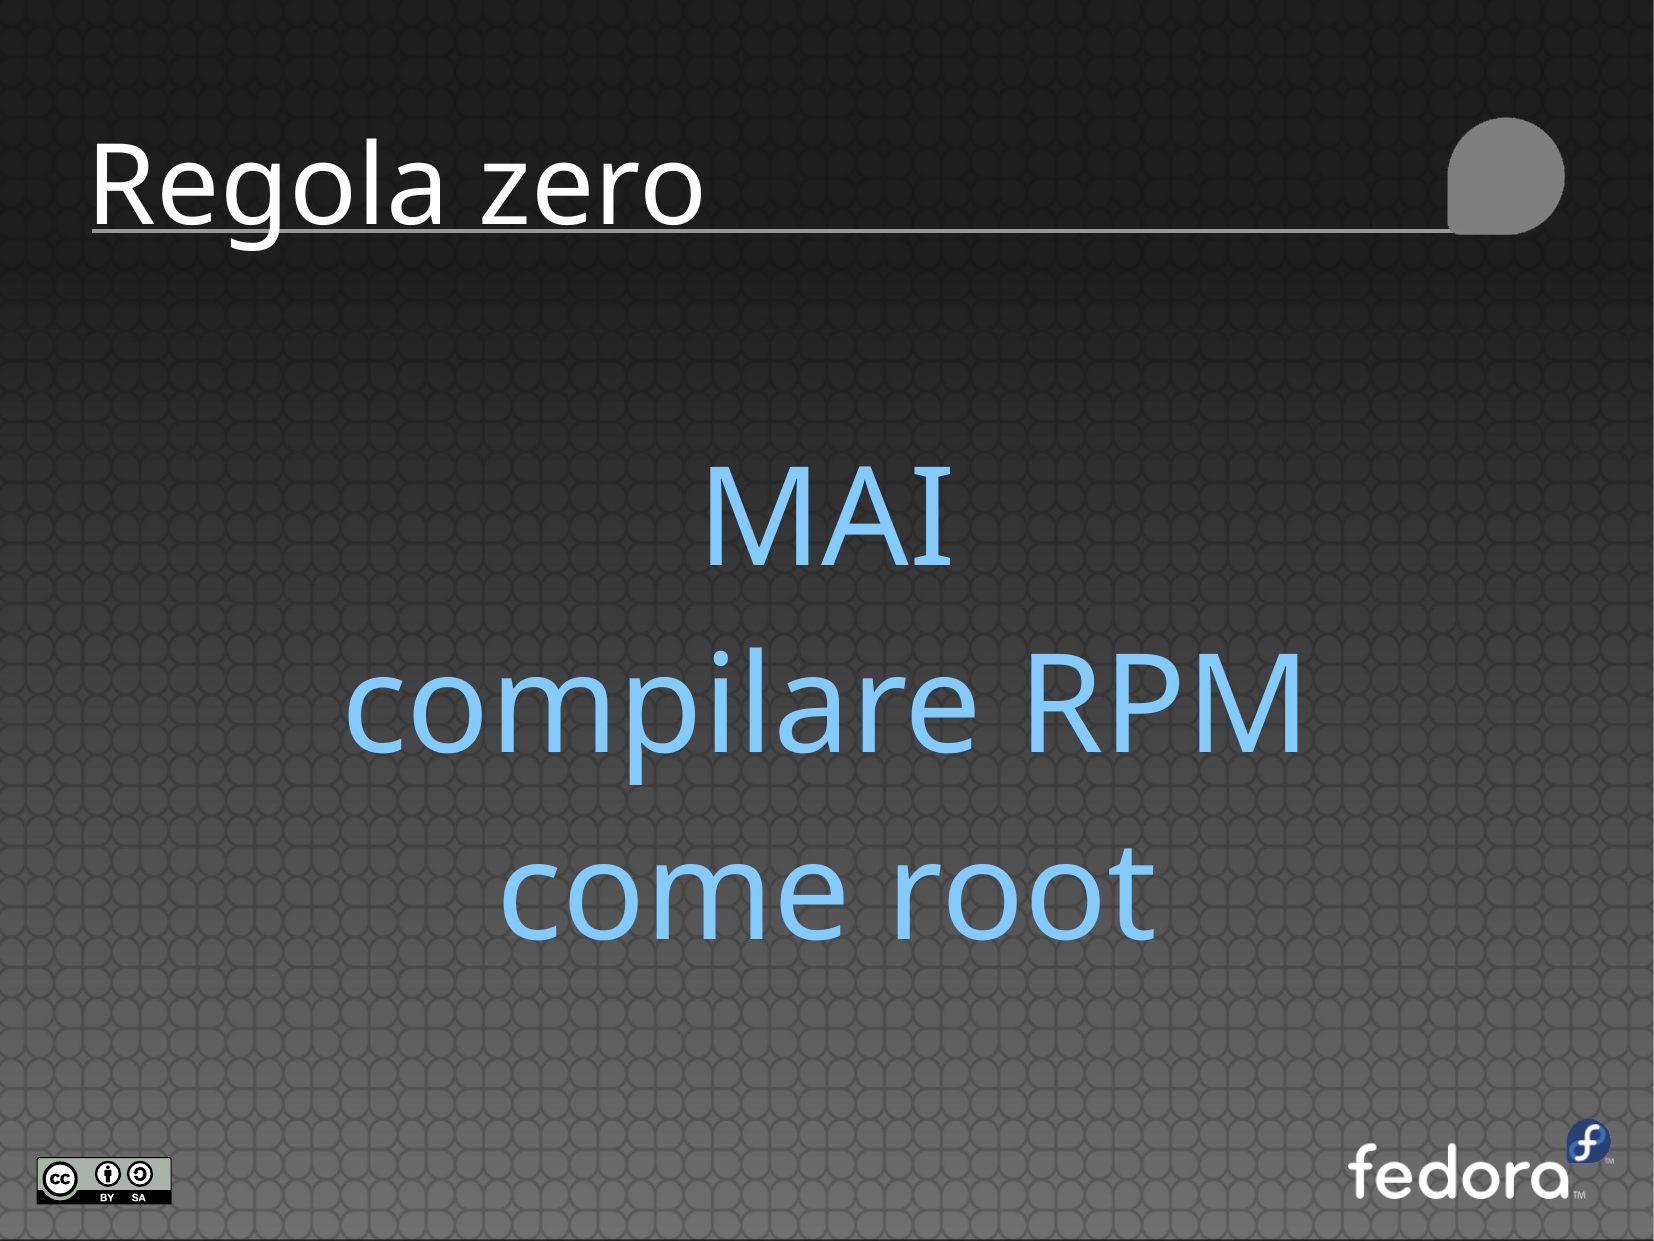

# Regola zero
MAI
compilare RPM
come root